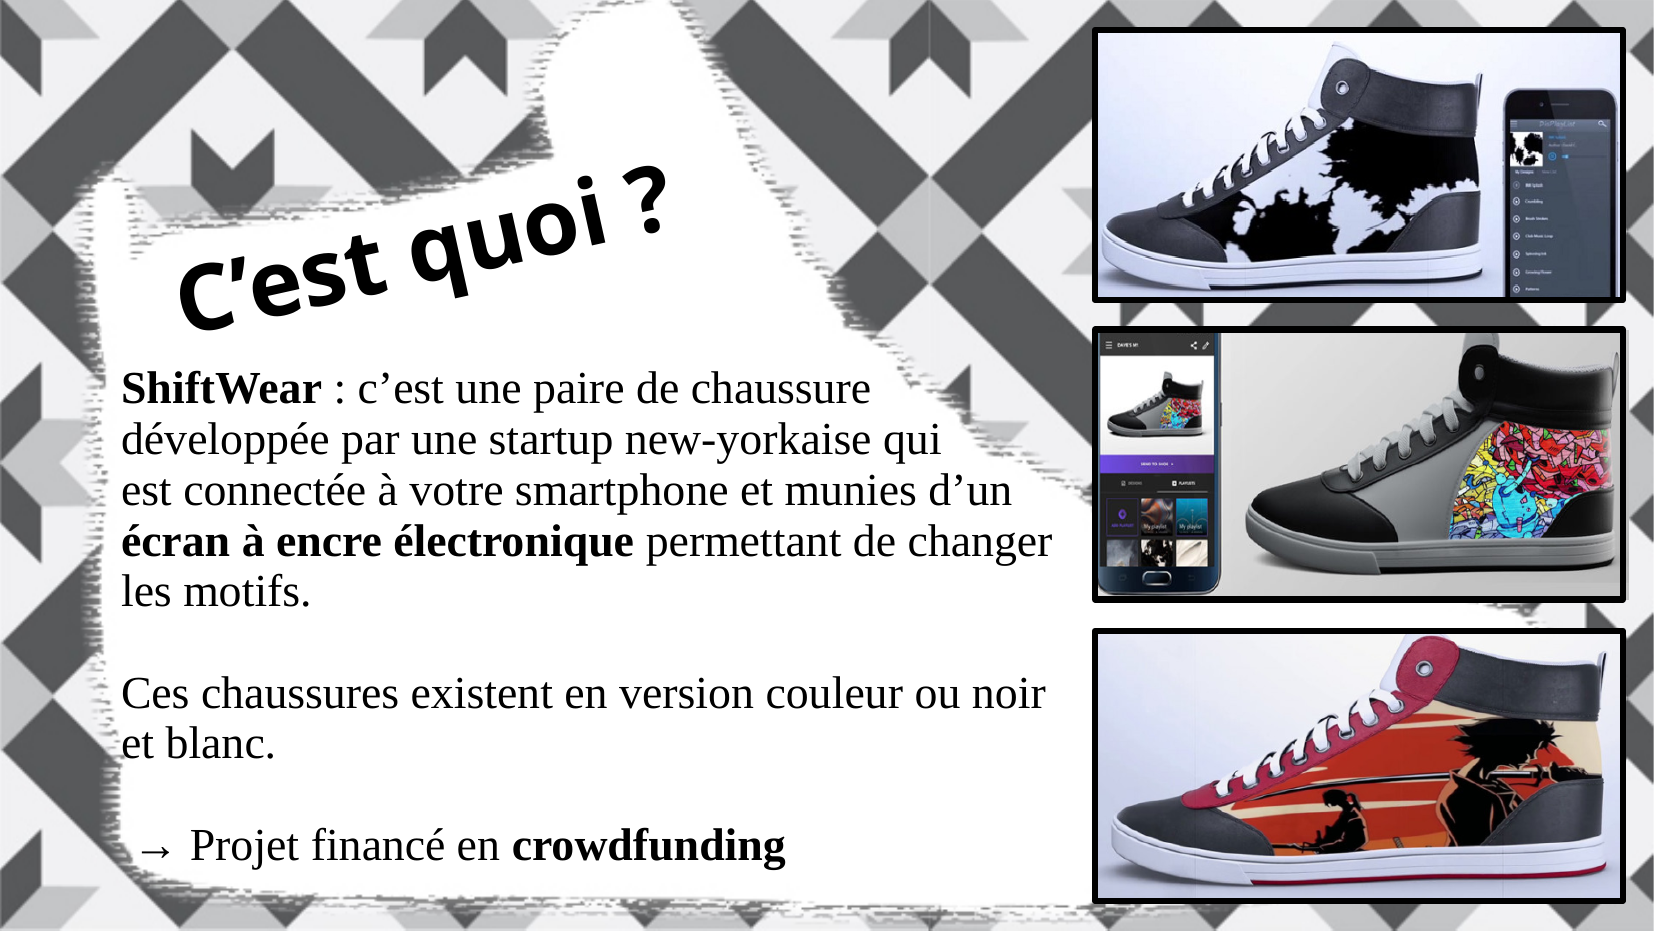

# C’est quoi ?
ShiftWear : c’est une paire de chaussure développée par une startup new-yorkaise qui
est connectée à votre smartphone et munies d’un écran à encre électronique permettant de changer les motifs.
Ces chaussures existent en version couleur ou noir et blanc.
 → Projet financé en crowdfunding